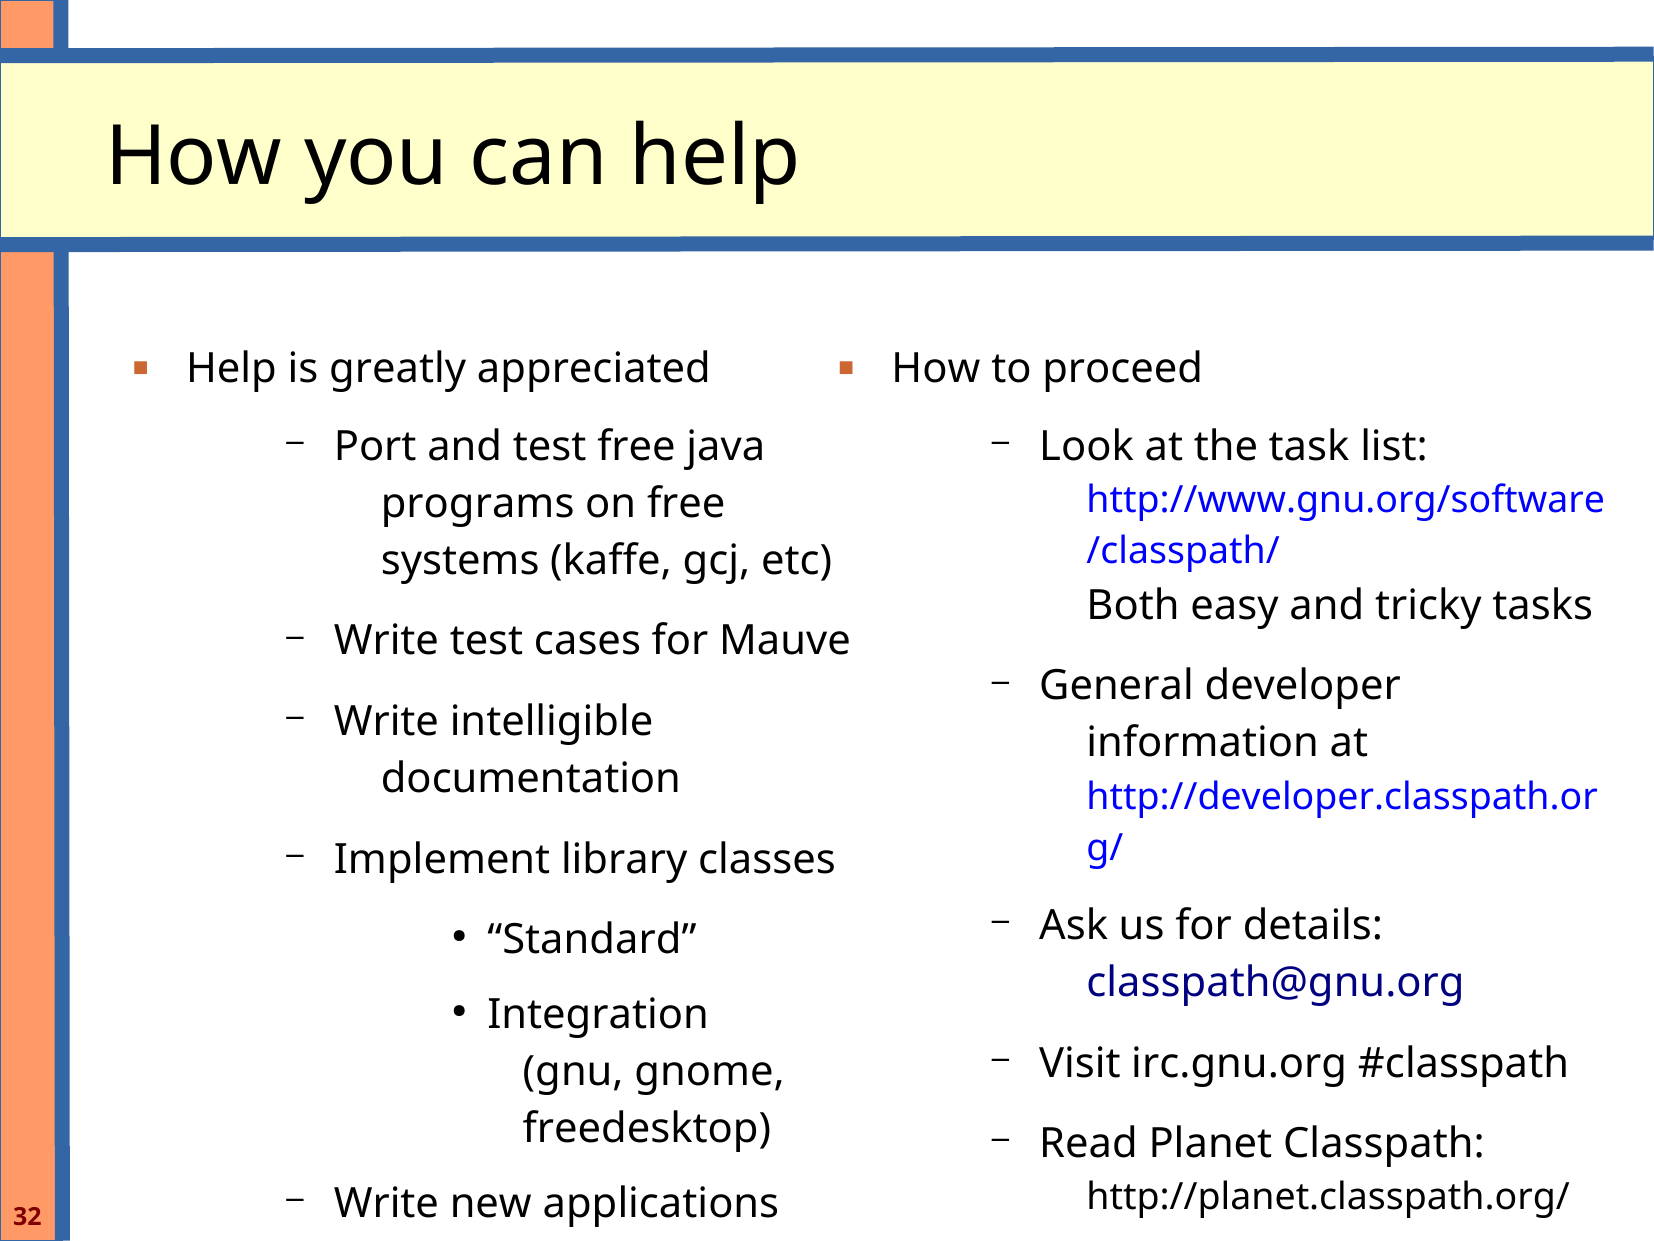

# How you can help
Help is greatly appreciated
Port and test free java programs on free systems (kaffe, gcj, etc)
Write test cases for Mauve
Write intelligible documentation
Implement library classes
“Standard”
Integration
(gnu, gnome, freedesktop)
Write new applications
Fund development
How to proceed
Look at the task list:
http://www.gnu.org/software/classpath/
Both easy and tricky tasks
General developer information at
http://developer.classpath.org/
Ask us for details:
classpath@gnu.org
Visit irc.gnu.org #classpath
Read Planet Classpath:
http://planet.classpath.org/
Happy hacking!